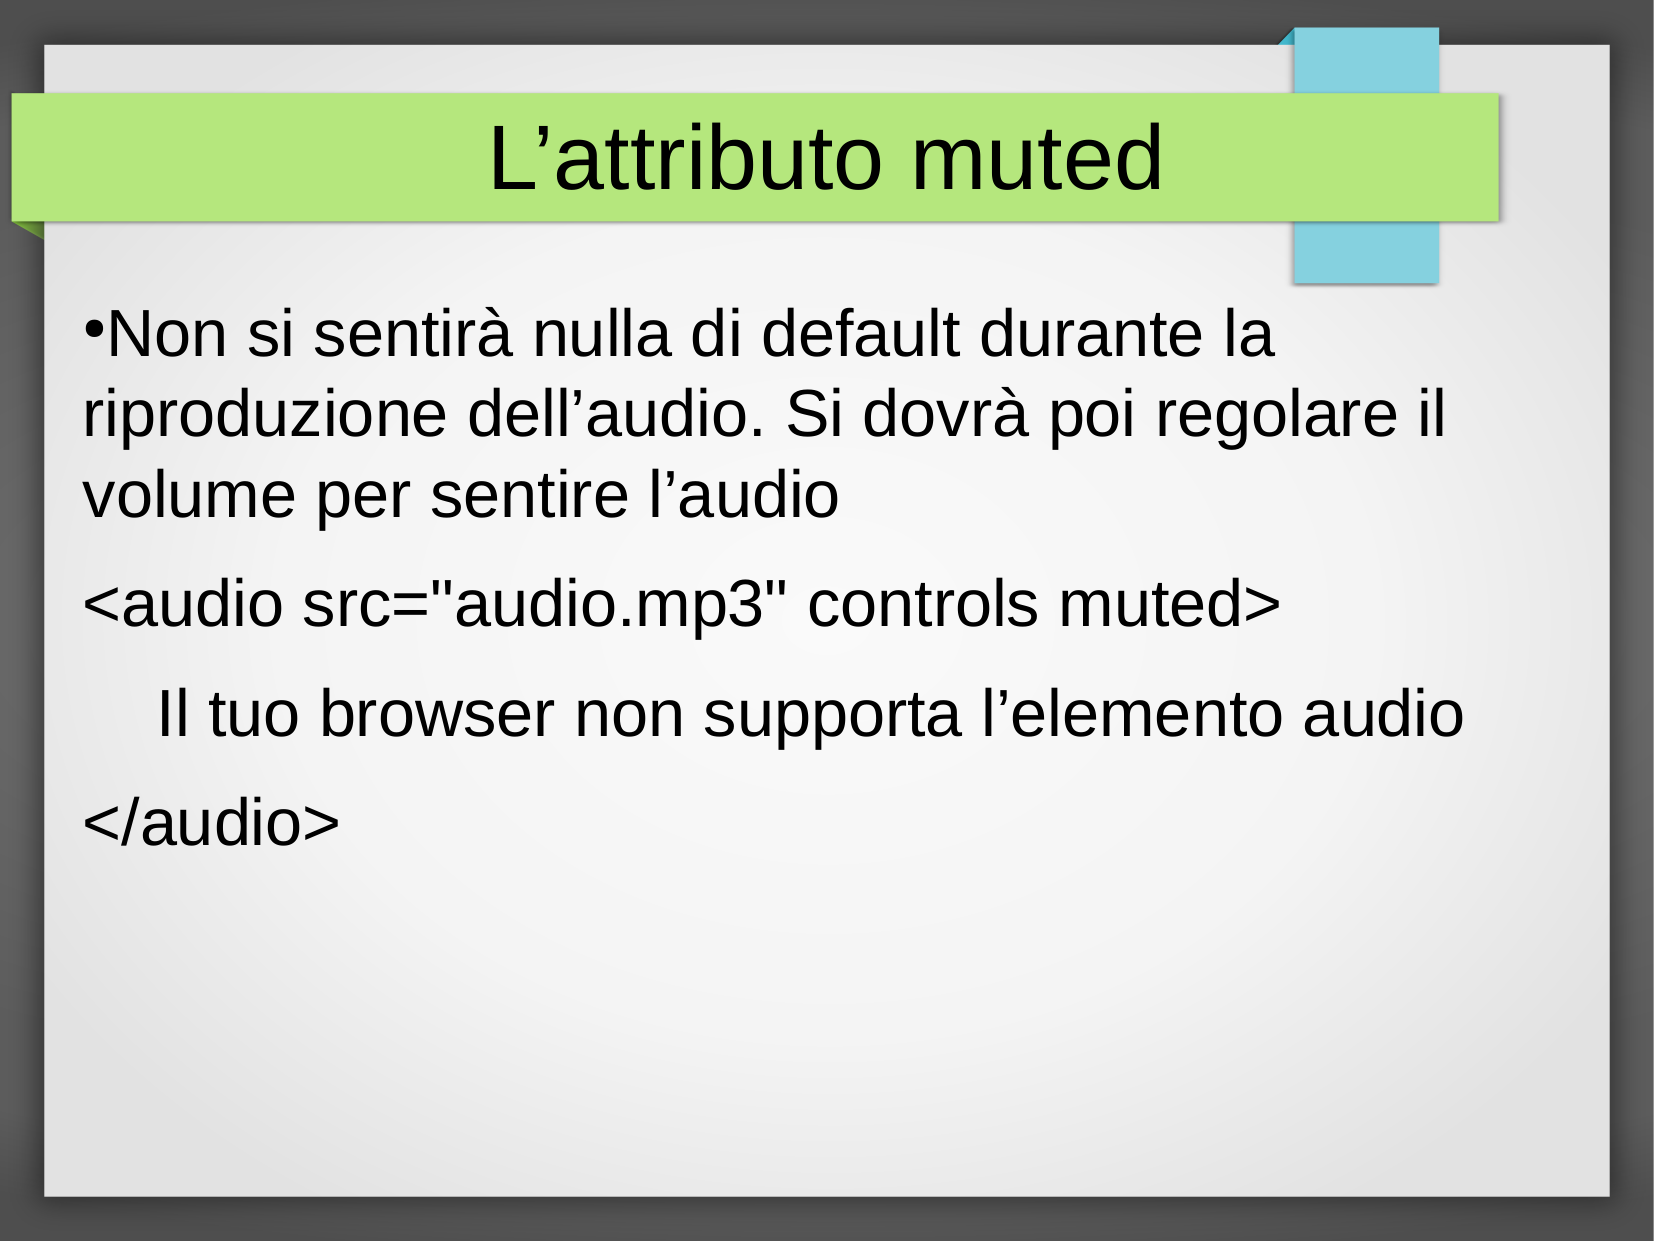

# L’attributo muted
Non si sentirà nulla di default durante la riproduzione dell’audio. Si dovrà poi regolare il volume per sentire l’audio
<audio src="audio.mp3" controls muted>
 Il tuo browser non supporta l’elemento audio
</audio>